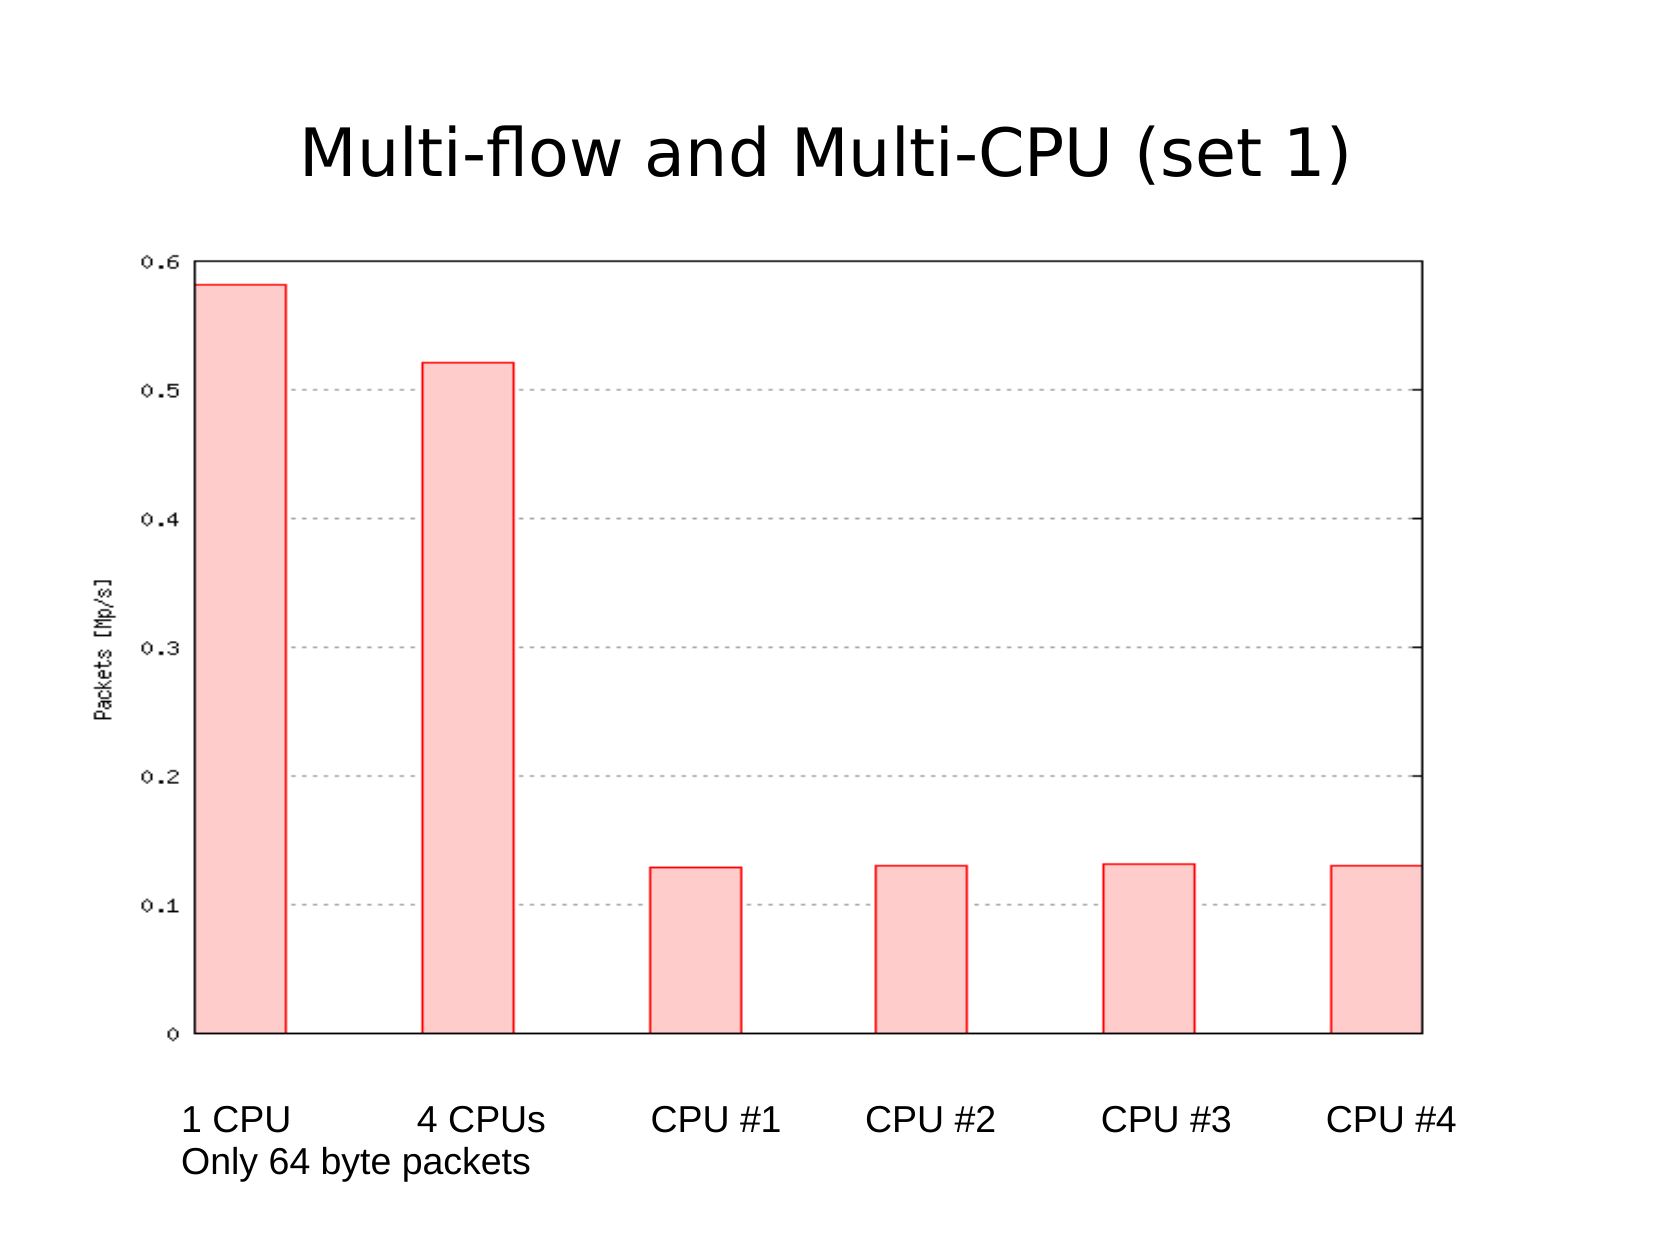

# Multi-flow and Multi-CPU (set 1)
1 CPU 4 CPUs CPU #1 CPU #2 CPU #3 CPU #4
Only 64 byte packets